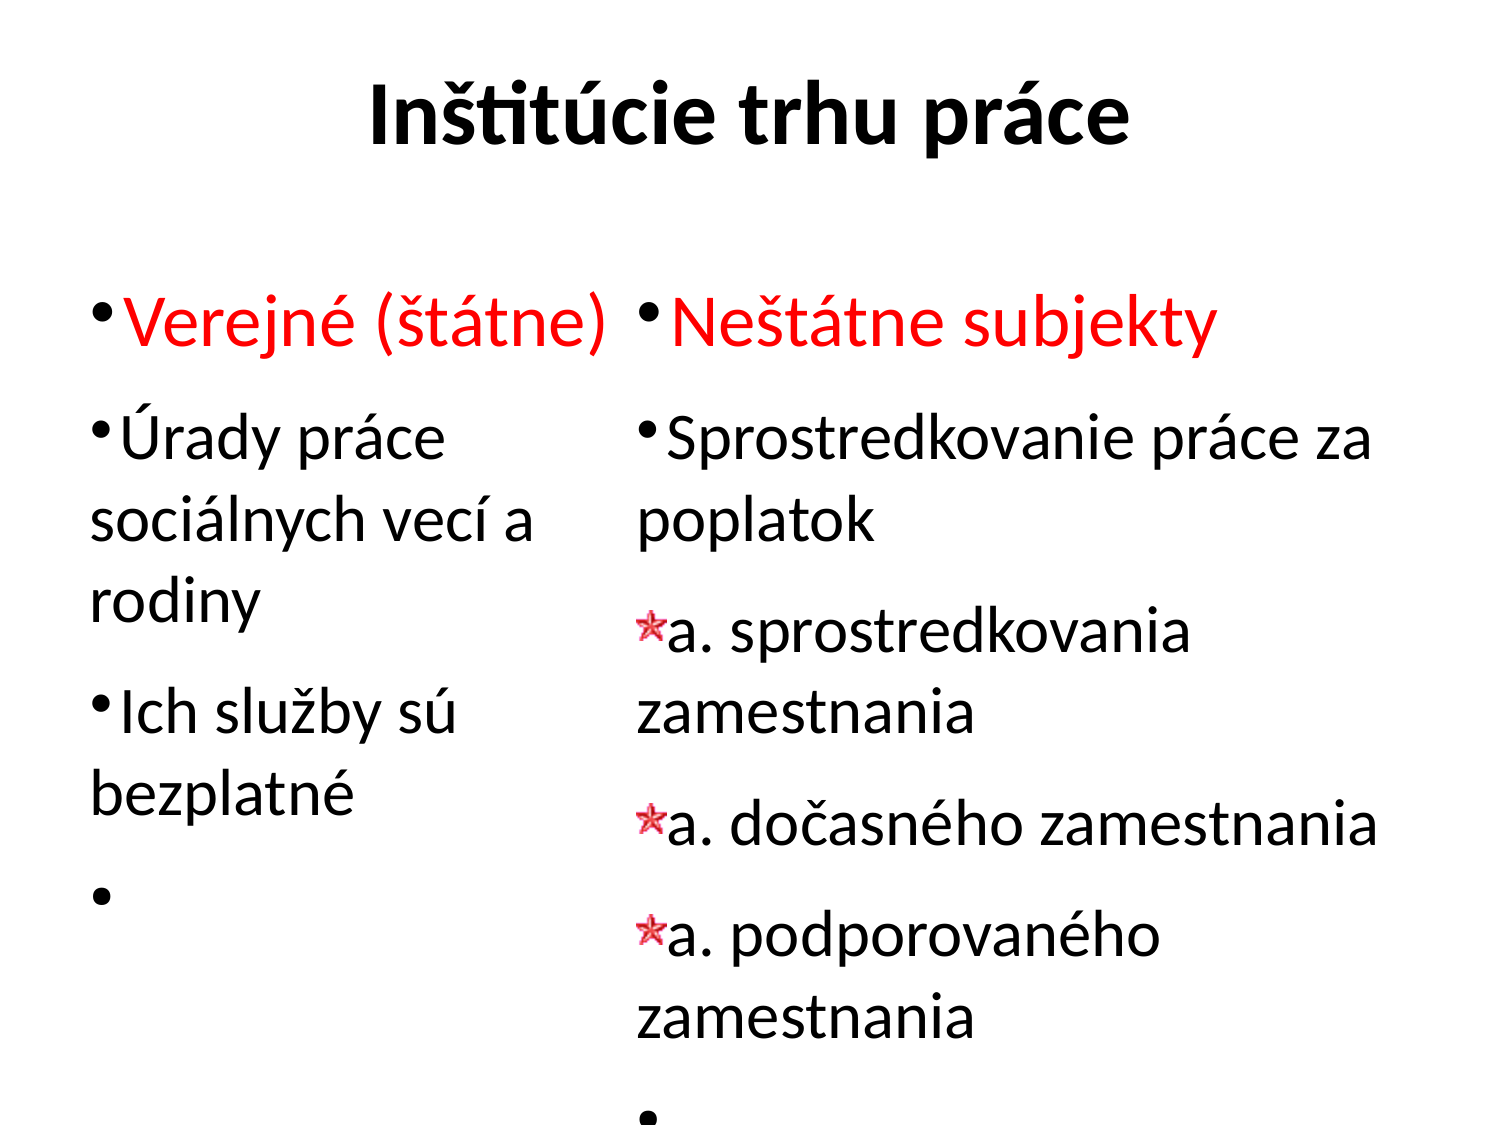

# Inštitúcie trhu práce
Verejné (štátne)
Úrady práce sociálnych vecí a rodiny
Ich služby sú bezplatné
Neštátne subjekty
Sprostredkovanie práce za poplatok
a. sprostredkovania zamestnania
a. dočasného zamestnania
a. podporovaného zamestnania